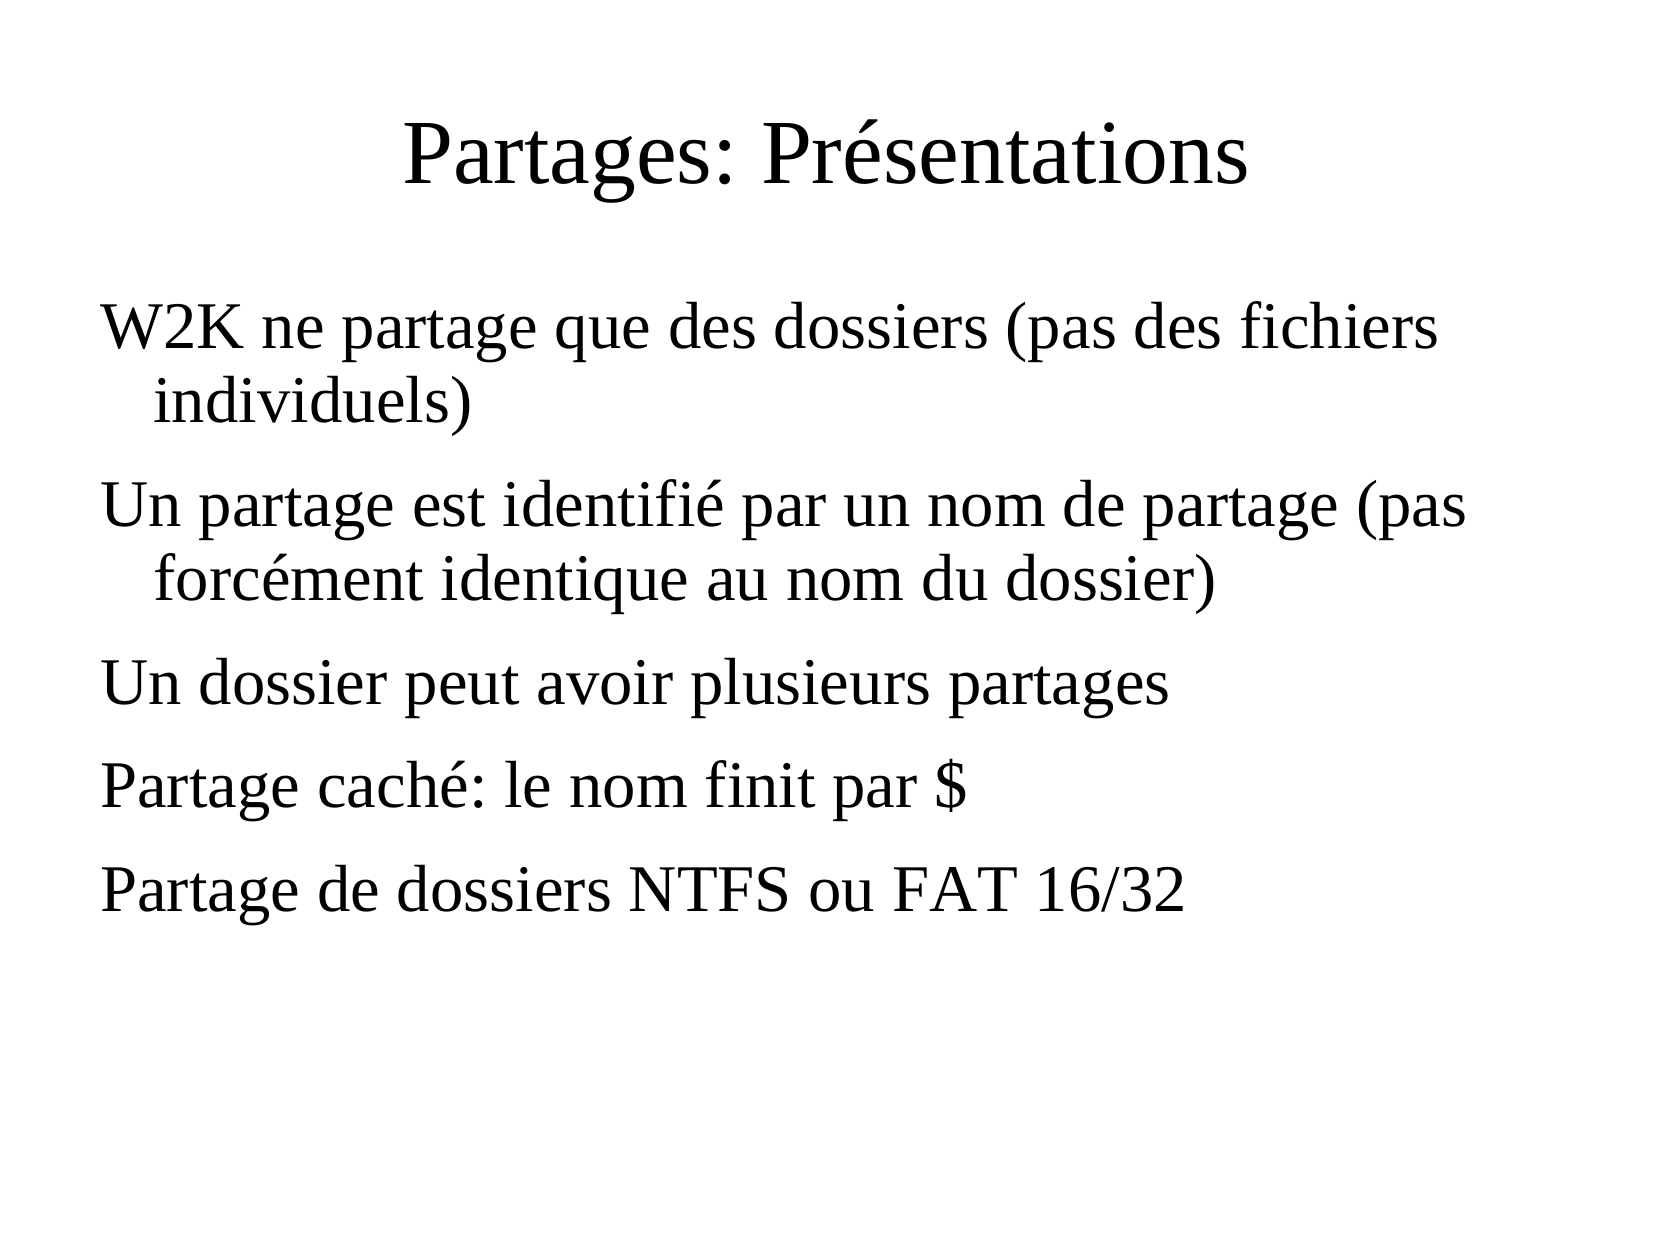

# Partages: Présentations
W2K ne partage que des dossiers (pas des fichiers individuels)
Un partage est identifié par un nom de partage (pas forcément identique au nom du dossier)
Un dossier peut avoir plusieurs partages
Partage caché: le nom finit par $
Partage de dossiers NTFS ou FAT 16/32